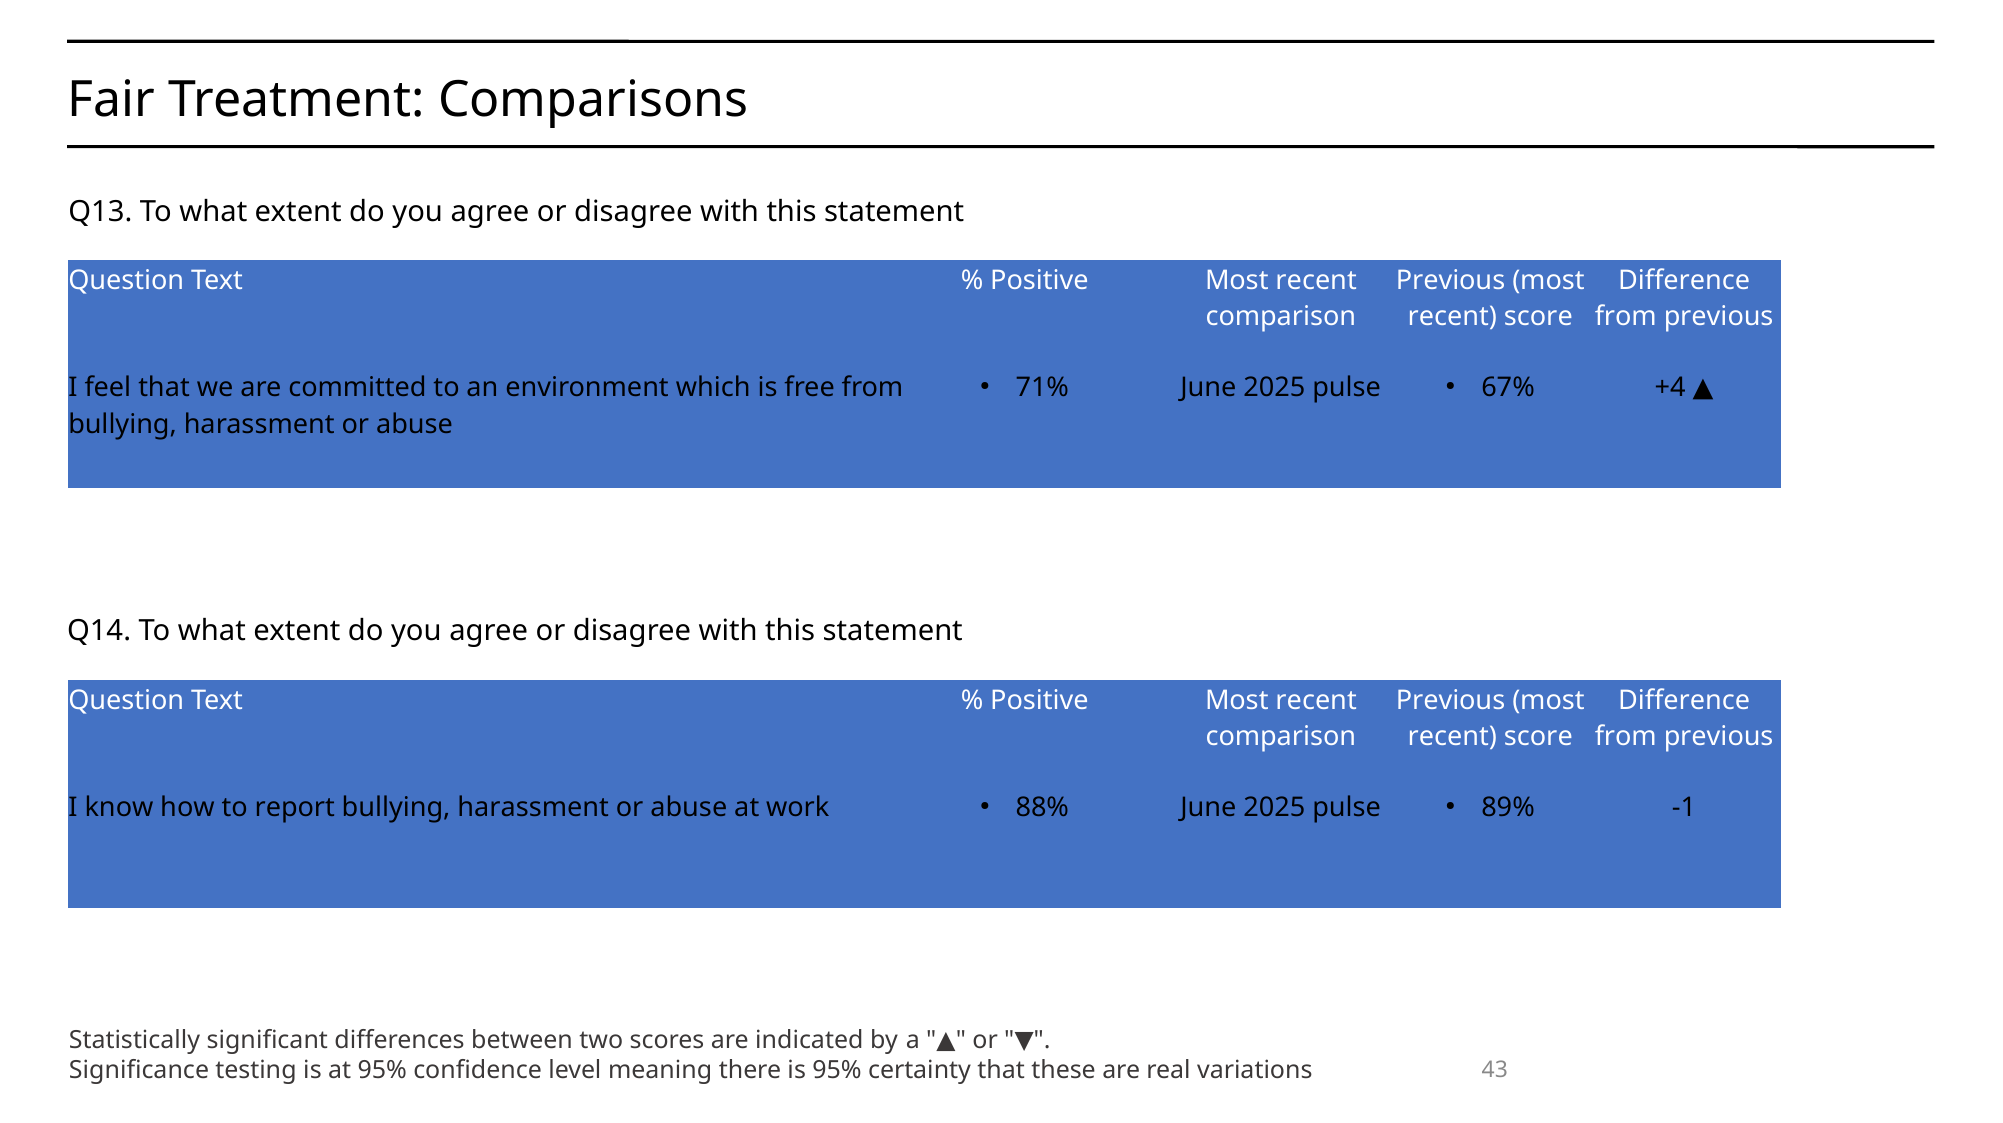

Fair Treatment: Comparisons
Q13. To what extent do you agree or disagree with this statement
| Question Text | % Positive | | Most recent comparison | Previous (most recent) score | Difference from previous |
| --- | --- | --- | --- | --- | --- |
| I feel that we are committed to an environment which is free from bullying, harassment or abuse | 71% | | June 2025 pulse | 67% | +4 ▲ |
Q14. To what extent do you agree or disagree with this statement
| Question Text | % Positive | | Most recent comparison | Previous (most recent) score | Difference from previous |
| --- | --- | --- | --- | --- | --- |
| I know how to report bullying, harassment or abuse at work | 88% | | June 2025 pulse | 89% | -1 |
Statistically significant differences between two scores are indicated by a "▲" or "▼".
Significance testing is at 95% confidence level meaning there is 95% certainty that these are real variations
6